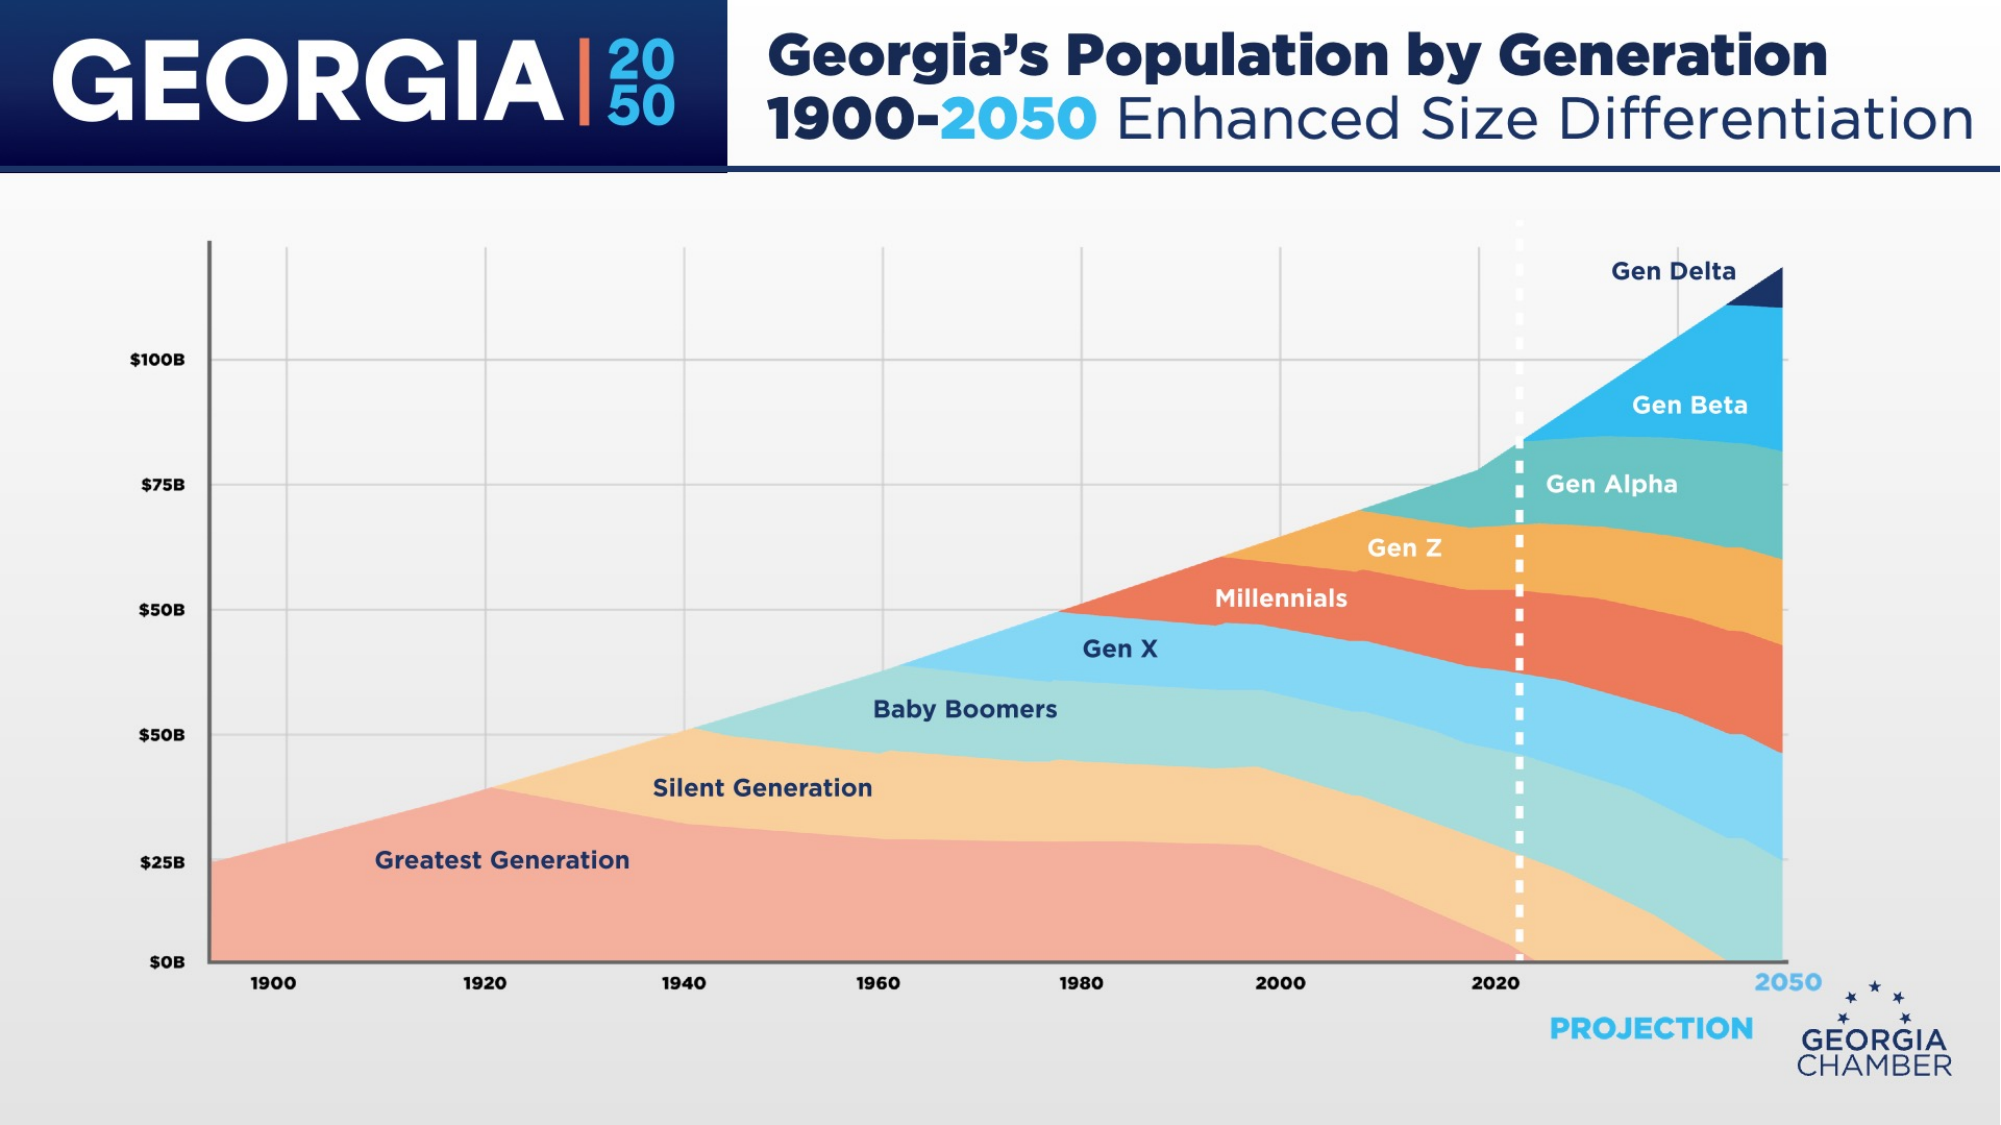

Georgia’s Population by Generation
1900-2050 Enhanced Size Differentiation